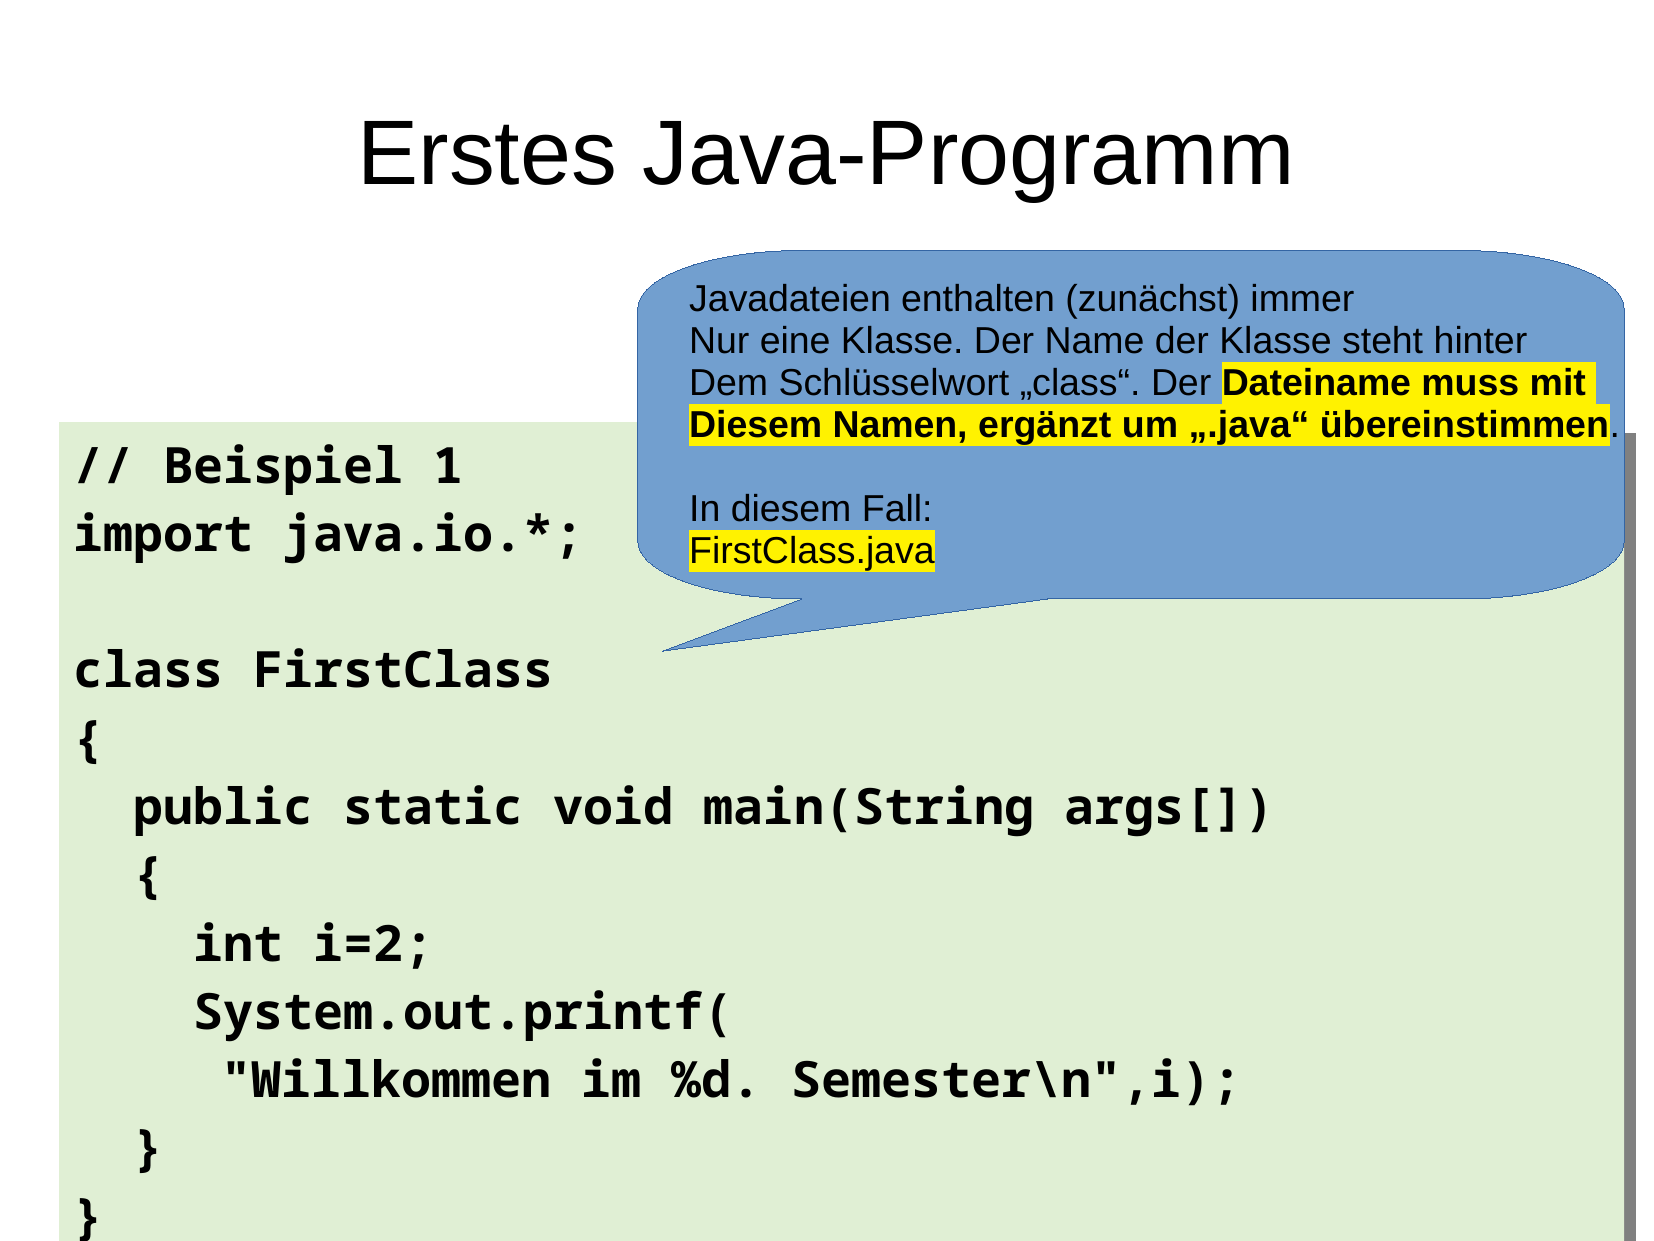

# Erstes Java-Programm
Javadateien enthalten (zunächst) immer
Nur eine Klasse. Der Name der Klasse steht hinter
Dem Schlüsselwort „class“. Der Dateiname muss mit
Diesem Namen, ergänzt um „.java“ übereinstimmen.
In diesem Fall:
FirstClass.java
// Beispiel 1
import java.io.*;
class FirstClass
{
 public static void main(String args[])
 {
 int i=2;
 System.out.printf(
		"Willkommen im %d. Semester\n",i);
 }
}
3